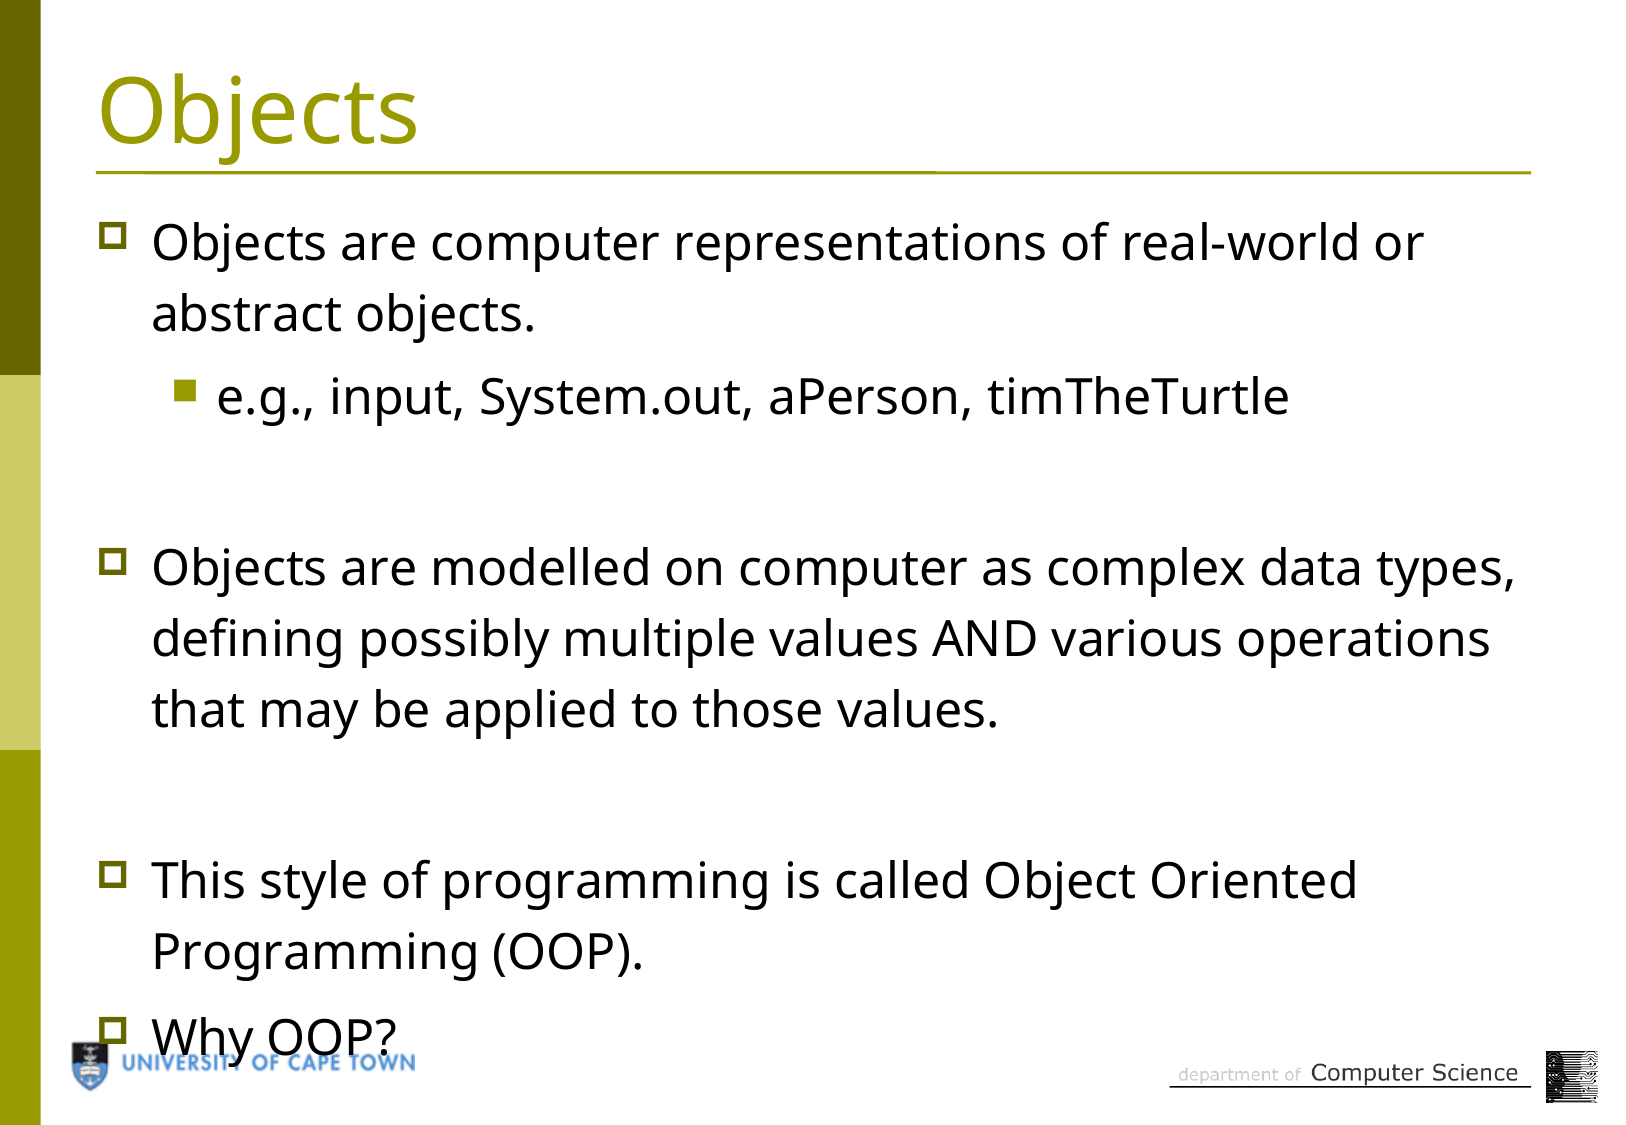

# Objects
Objects are computer representations of real-world or abstract objects.
e.g., input, System.out, aPerson, timTheTurtle
Objects are modelled on computer as complex data types, defining possibly multiple values AND various operations that may be applied to those values.
This style of programming is called Object Oriented Programming (OOP).
Why OOP?